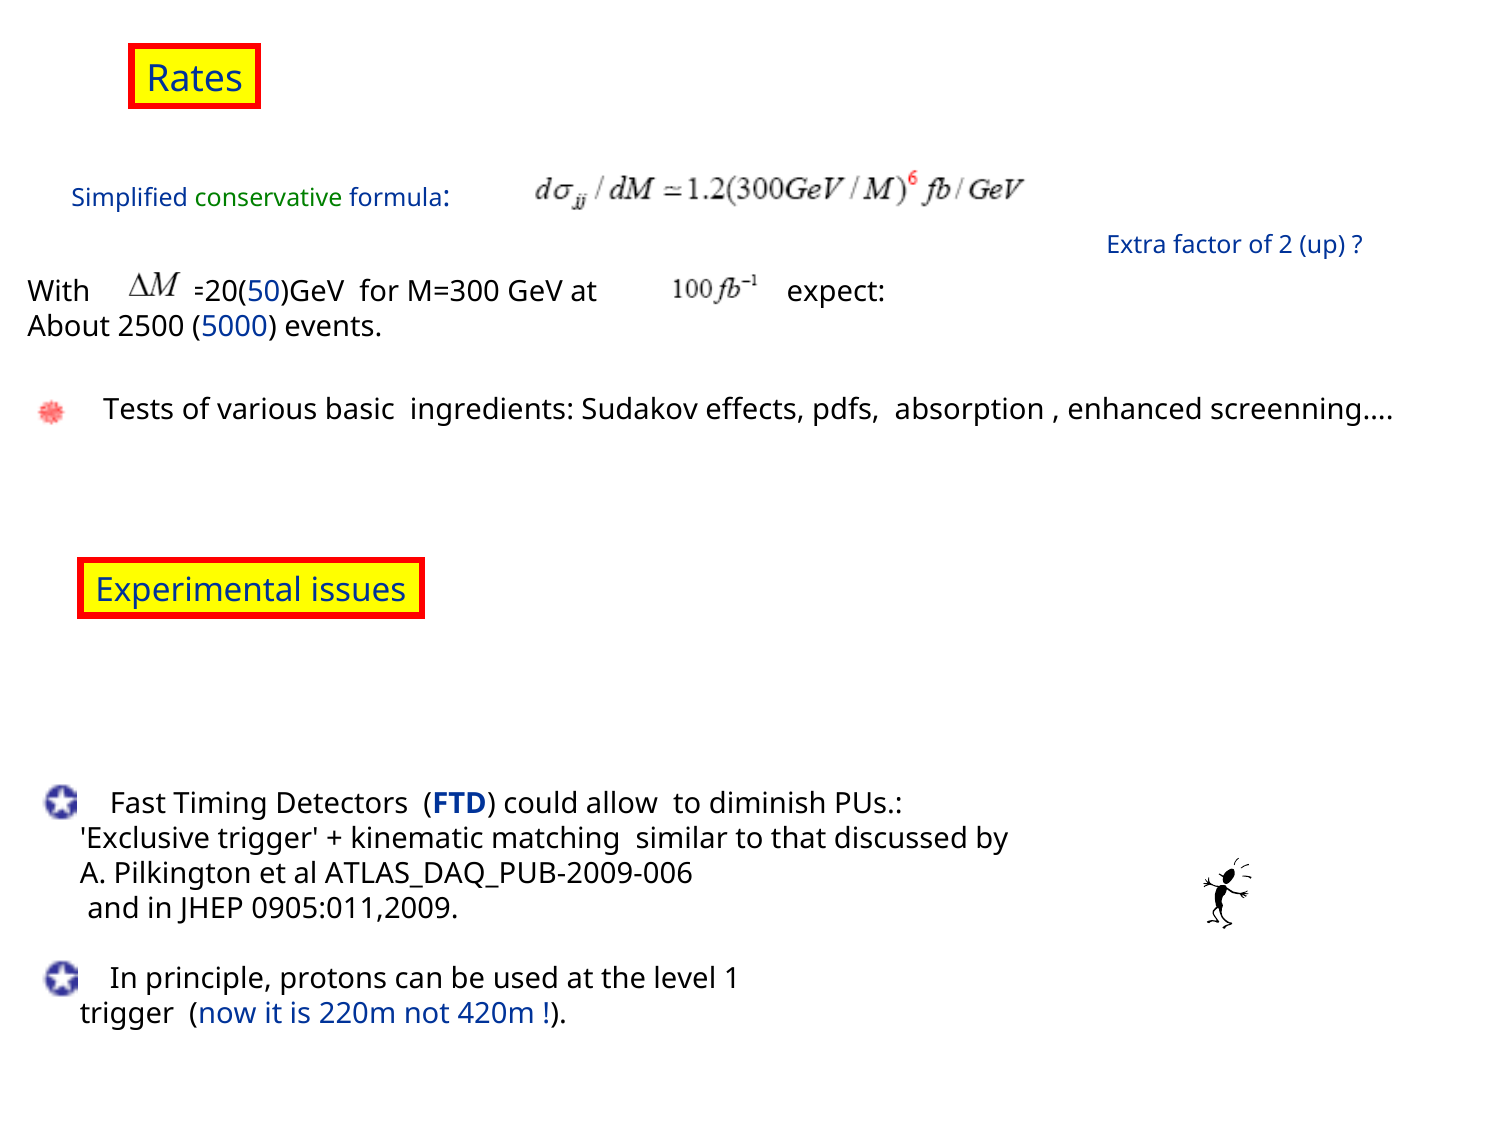

Rates
Simplified conservative formula:
Extra factor of 2 (up) ?
With =20(50)GeV for M=300 GeV at we expect:
About 2500 (5000) events.
Tests of various basic ingredients: Sudakov effects, pdfs, absorption , enhanced screenning….
Experimental issues
 Fast Timing Detectors (FTD) could allow to diminish PUs.:
'Exclusive trigger' + kinematic matching similar to that discussed by
A. Pilkington et al ATLAS_DAQ_PUB-2009-006
 and in JHEP 0905:011,2009.
 In principle, protons can be used at the level 1
trigger (now it is 220m not 420m !).